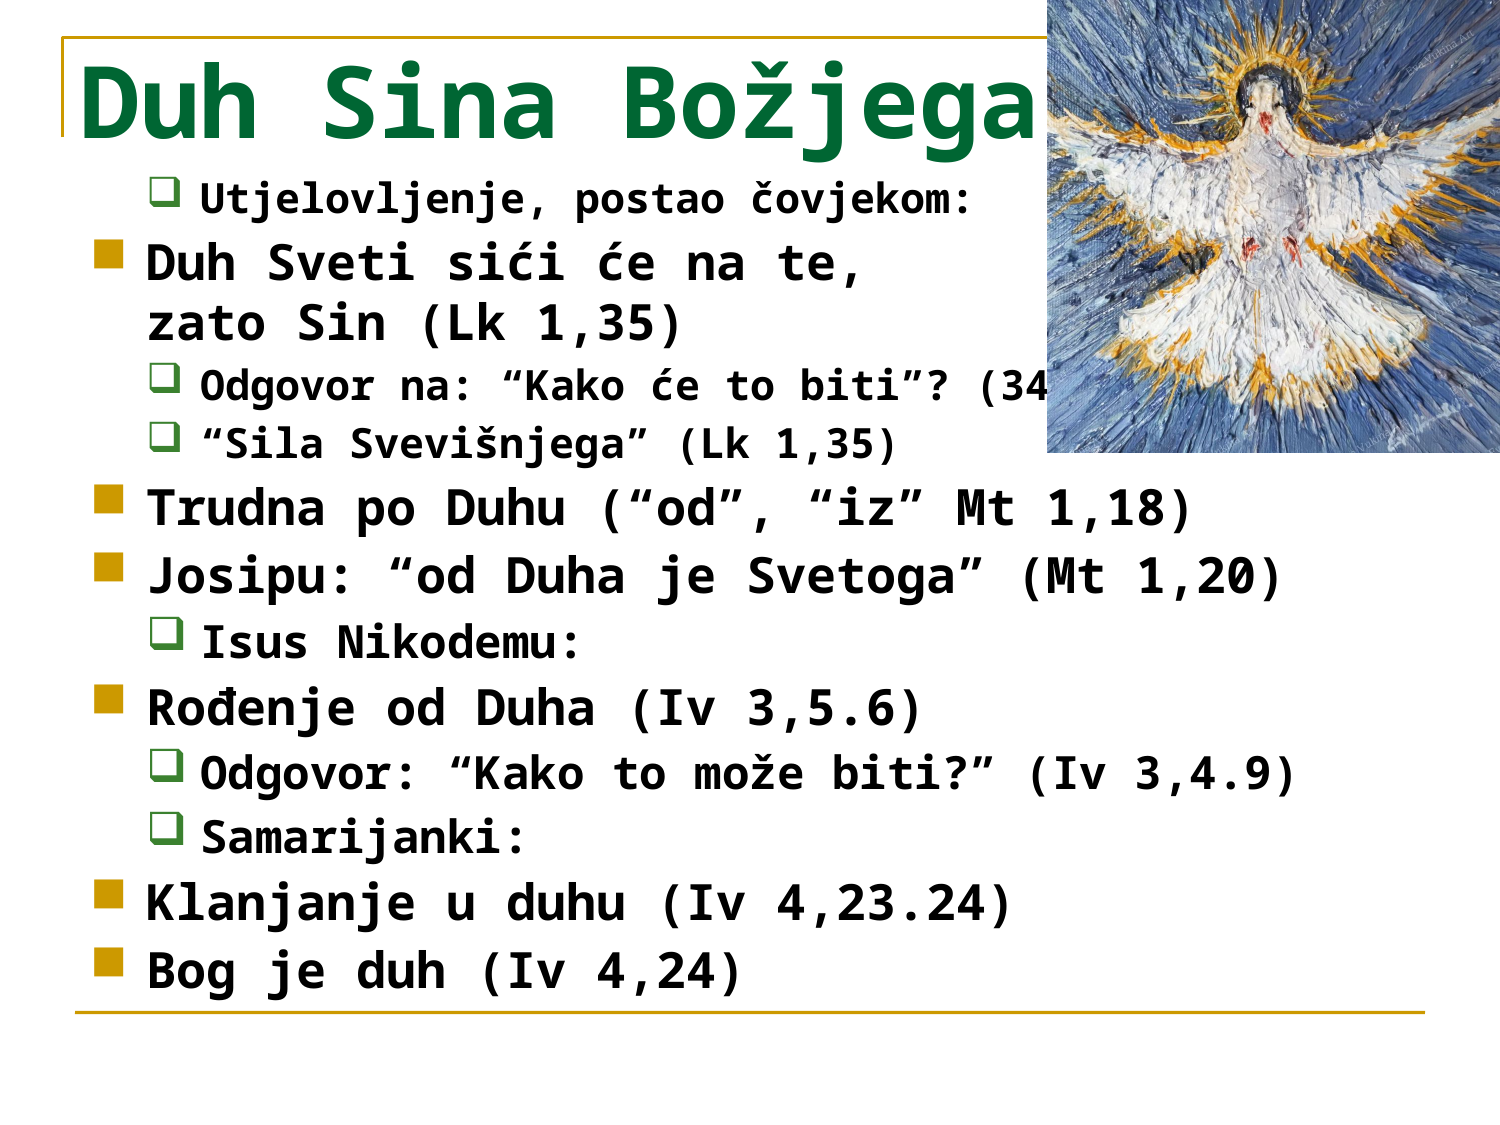

# Duh Sina Božjega
Utjelovljenje, postao čovjekom:
Duh Sveti sići će na te,
zato Sin (Lk 1,35)
Odgovor na: “Kako će to biti”? (34)
“Sila Svevišnjega” (Lk 1,35)
Trudna po Duhu (“od”, “iz” Mt 1,18)
Josipu: “od Duha je Svetoga” (Mt 1,20)
Isus Nikodemu:
Rođenje od Duha (Iv 3,5.6)
Odgovor: “Kako to može biti?” (Iv 3,4.9)
Samarijanki:
Klanjanje u duhu (Iv 4,23.24)
Bog je duh (Iv 4,24)